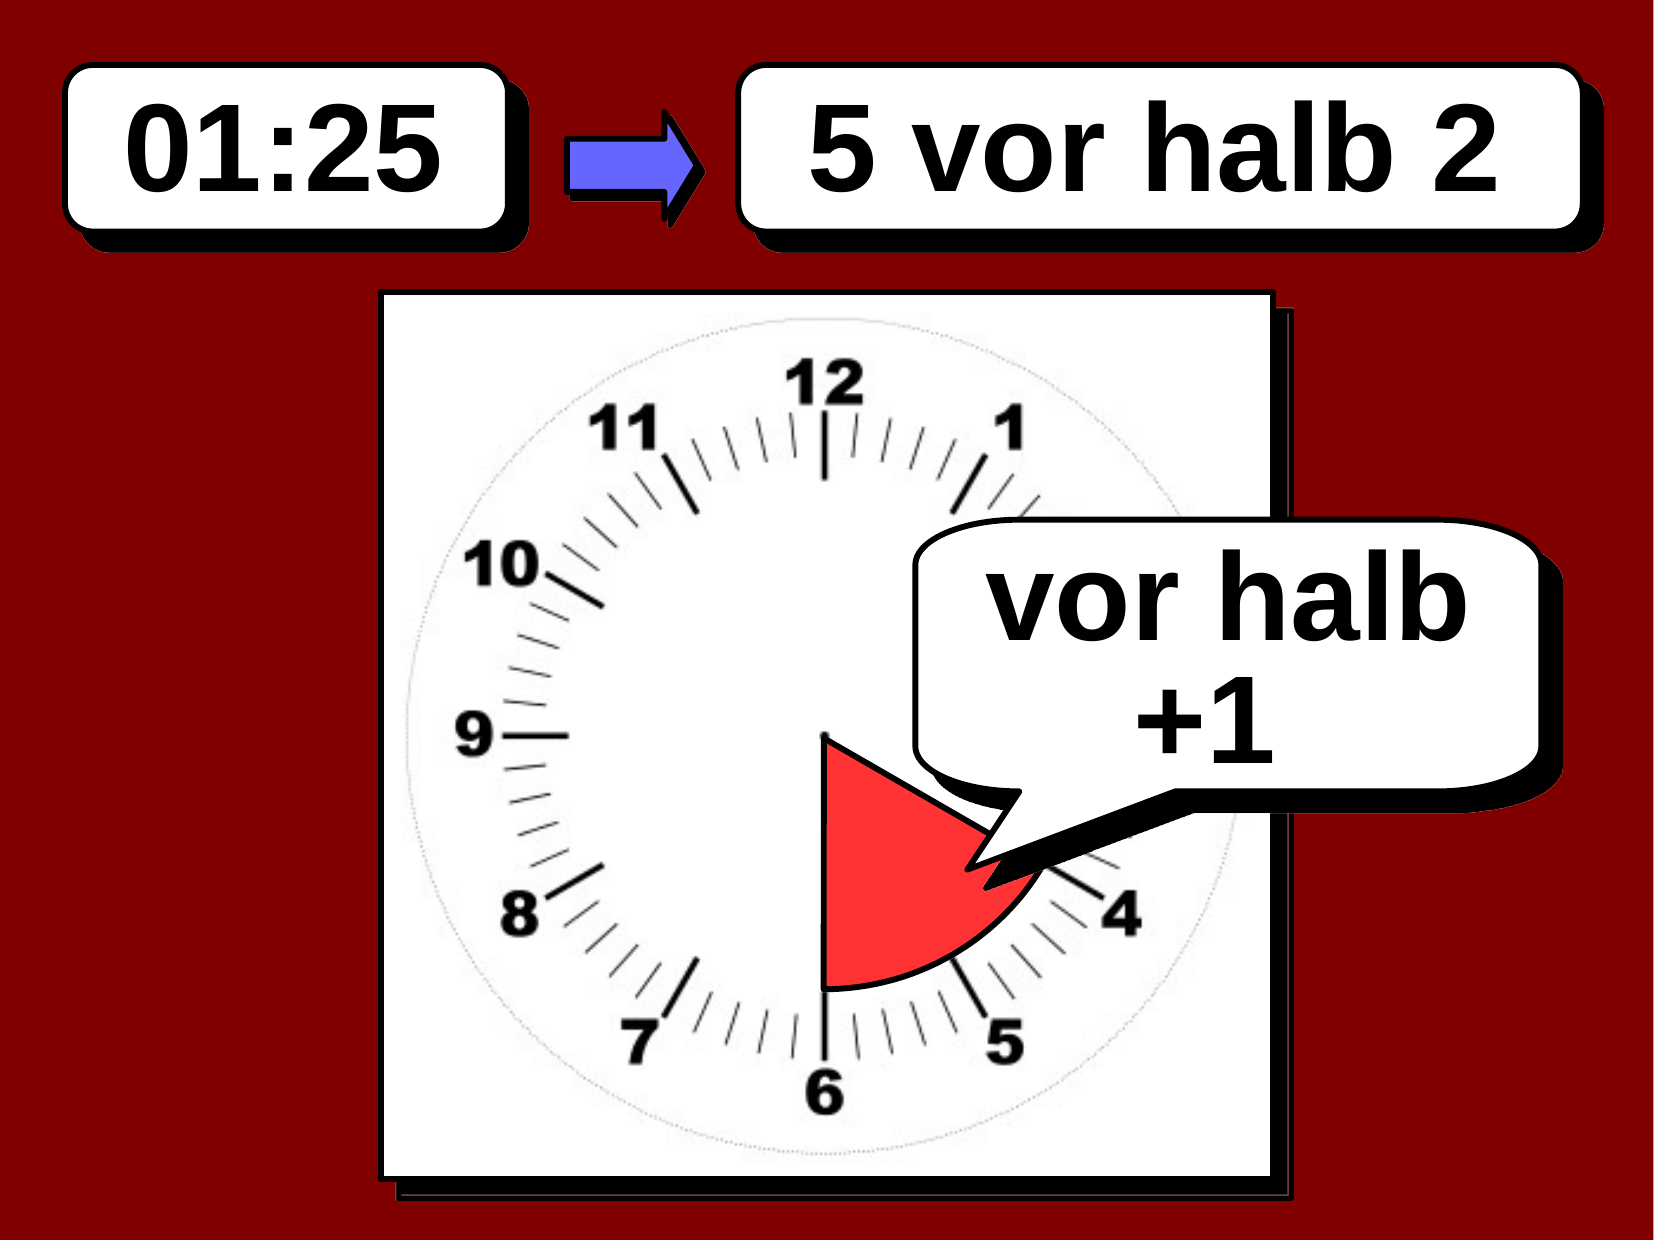

01:25
5 vor halb 2
vor halb
+1